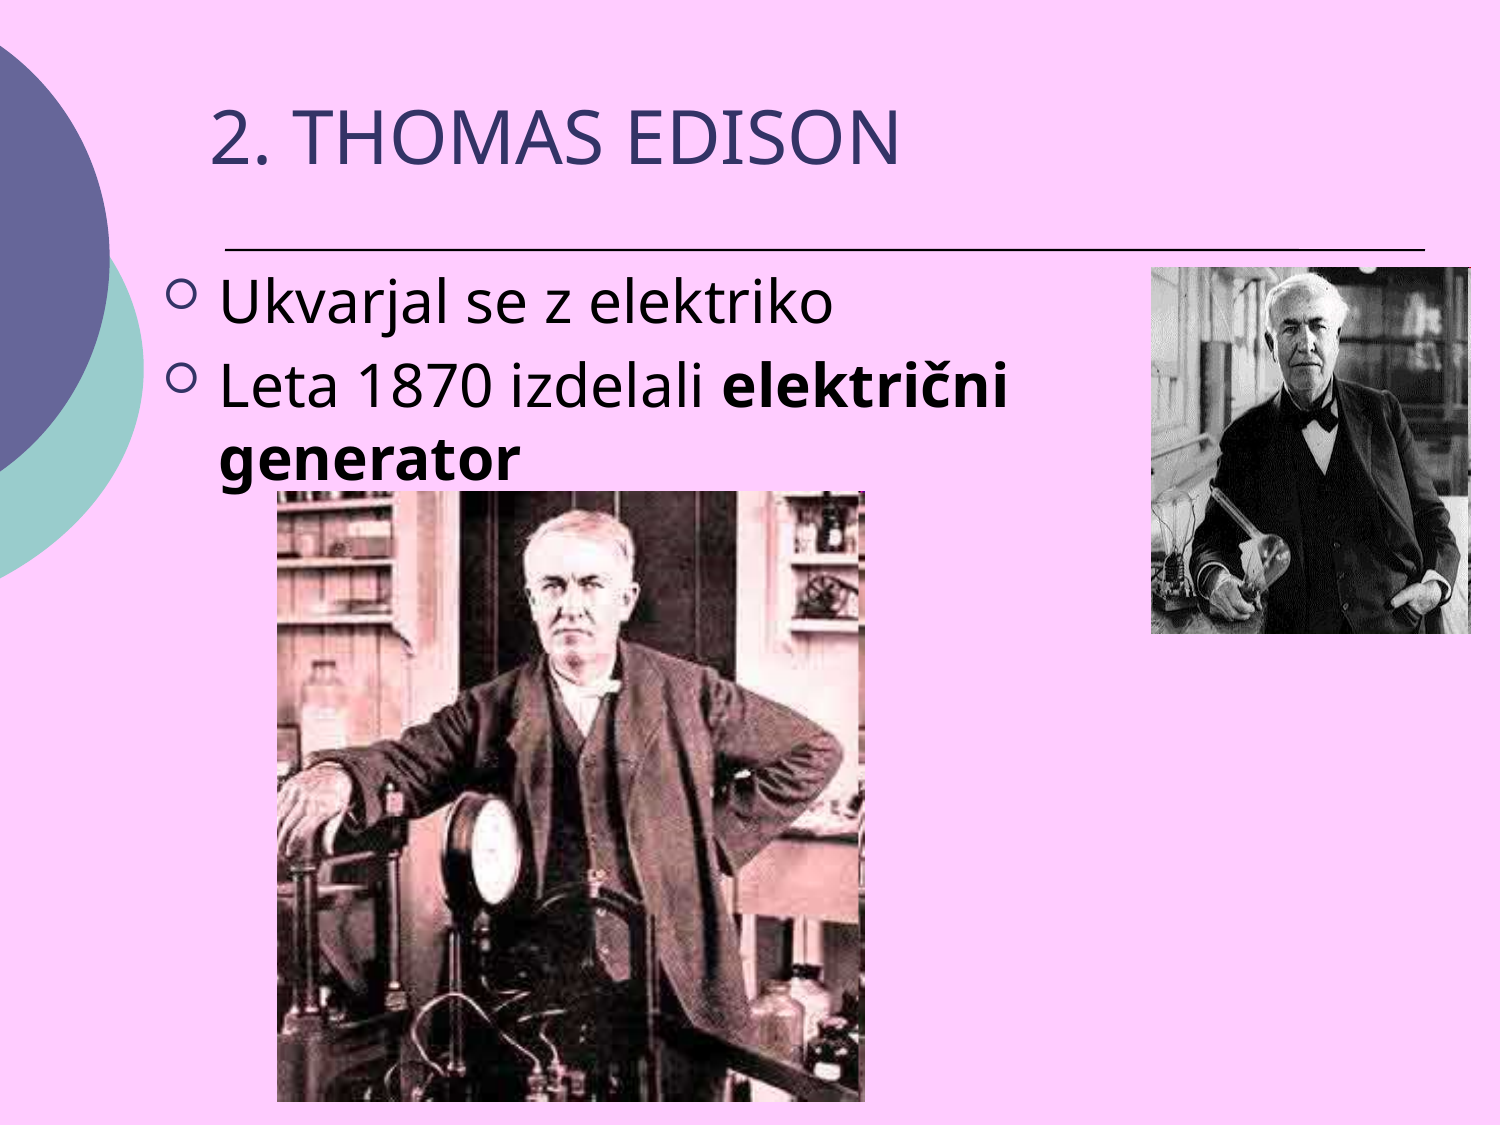

# 2. THOMAS EDISON
Ukvarjal se z elektriko
Leta 1870 izdelali električni generator